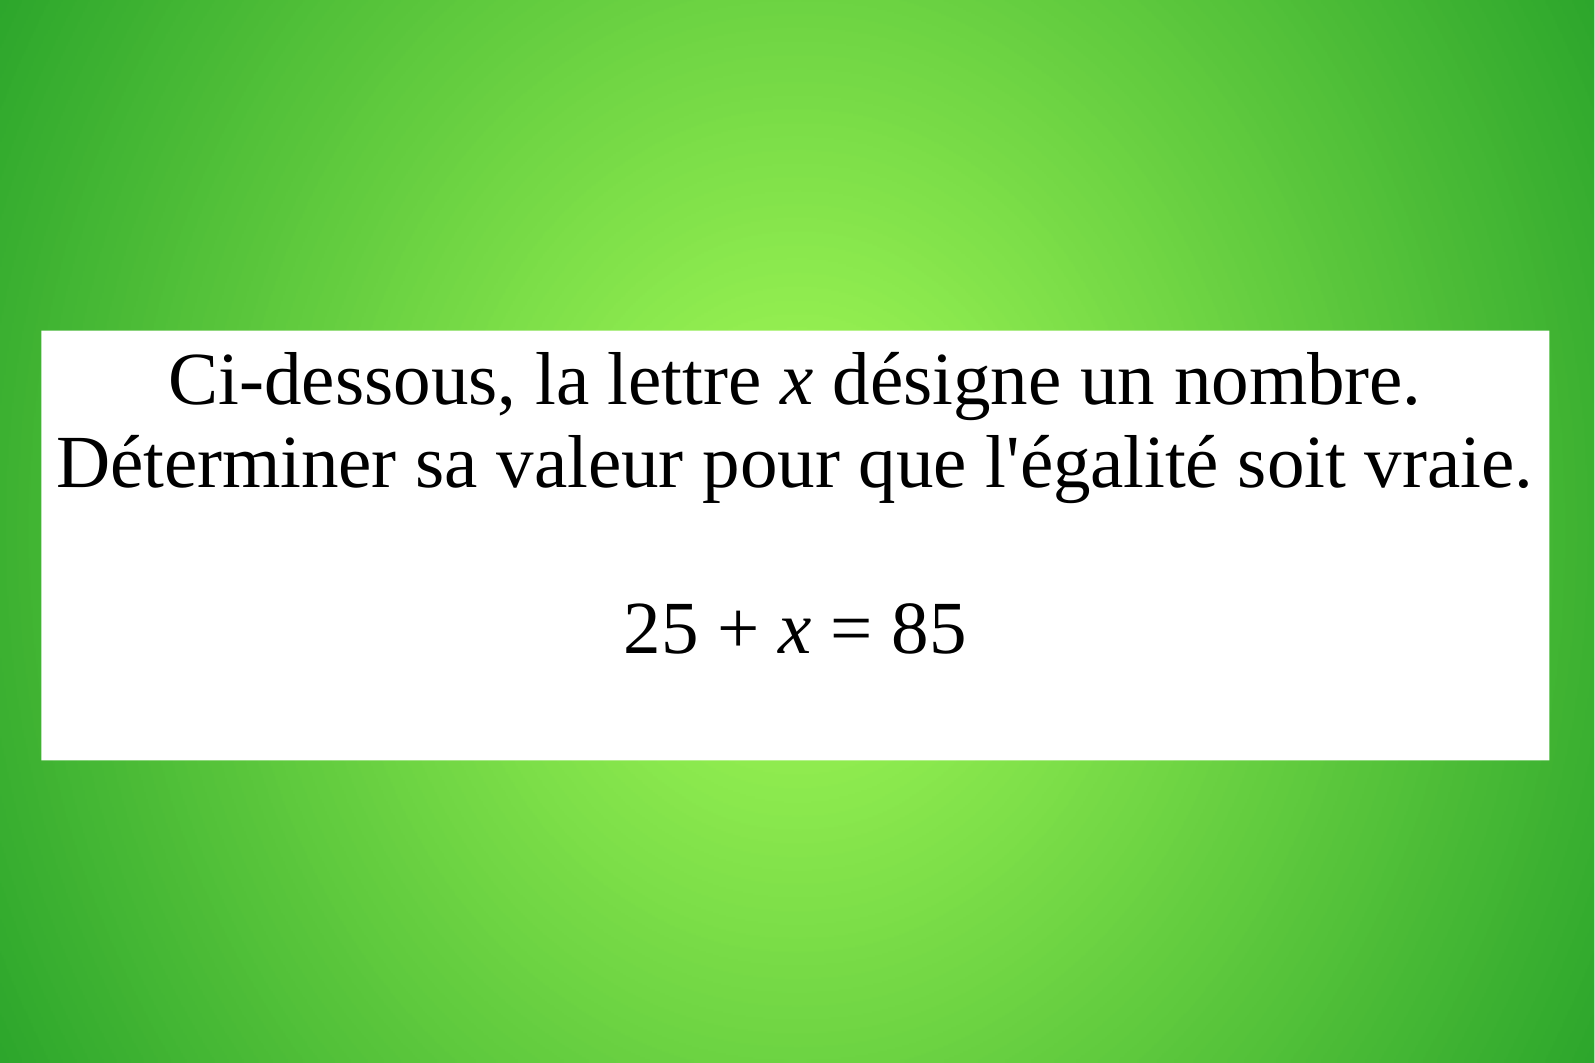

Ci-dessous, la lettre x désigne un nombre.
Déterminer sa valeur pour que l'égalité soit vraie.
25 + x = 85